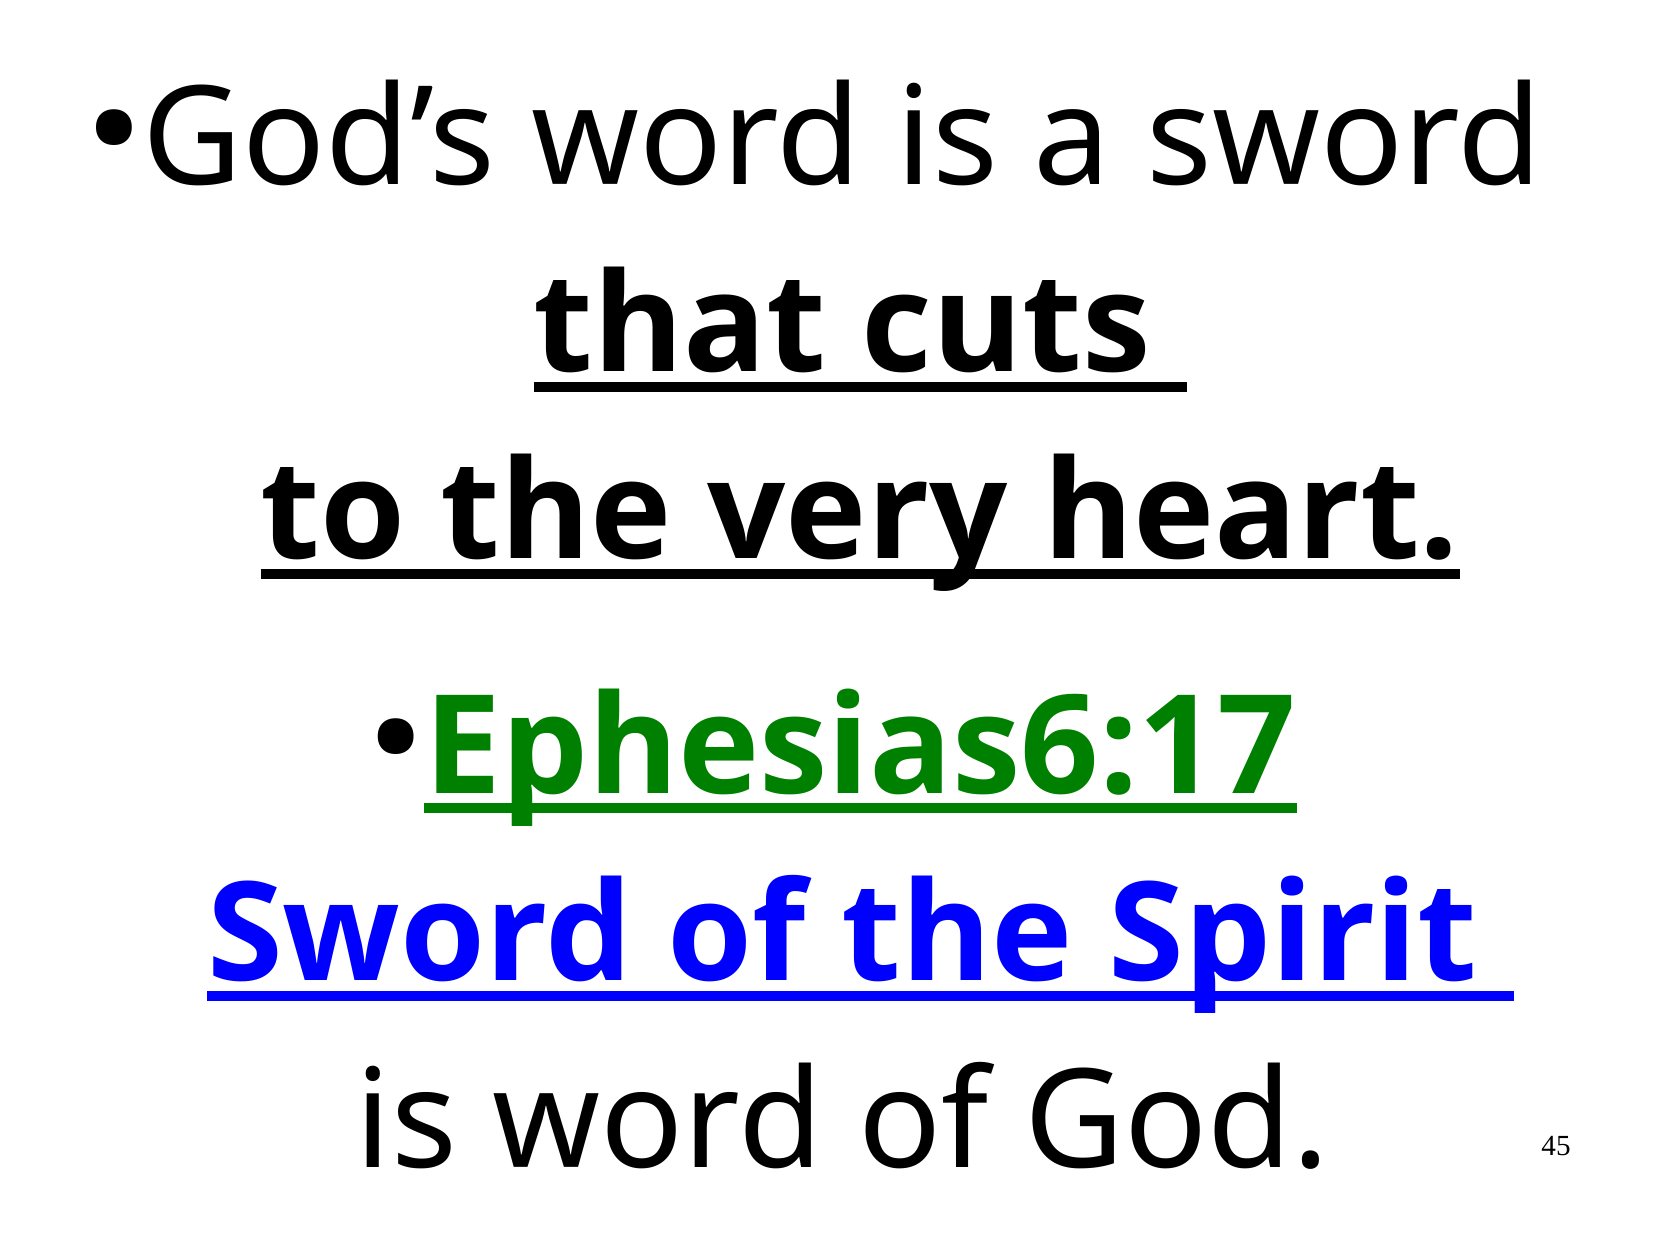

# God’s word is a sword that cuts to the very heart.
Ephesias6:17
Sword of the Spirit
is word of God.
45